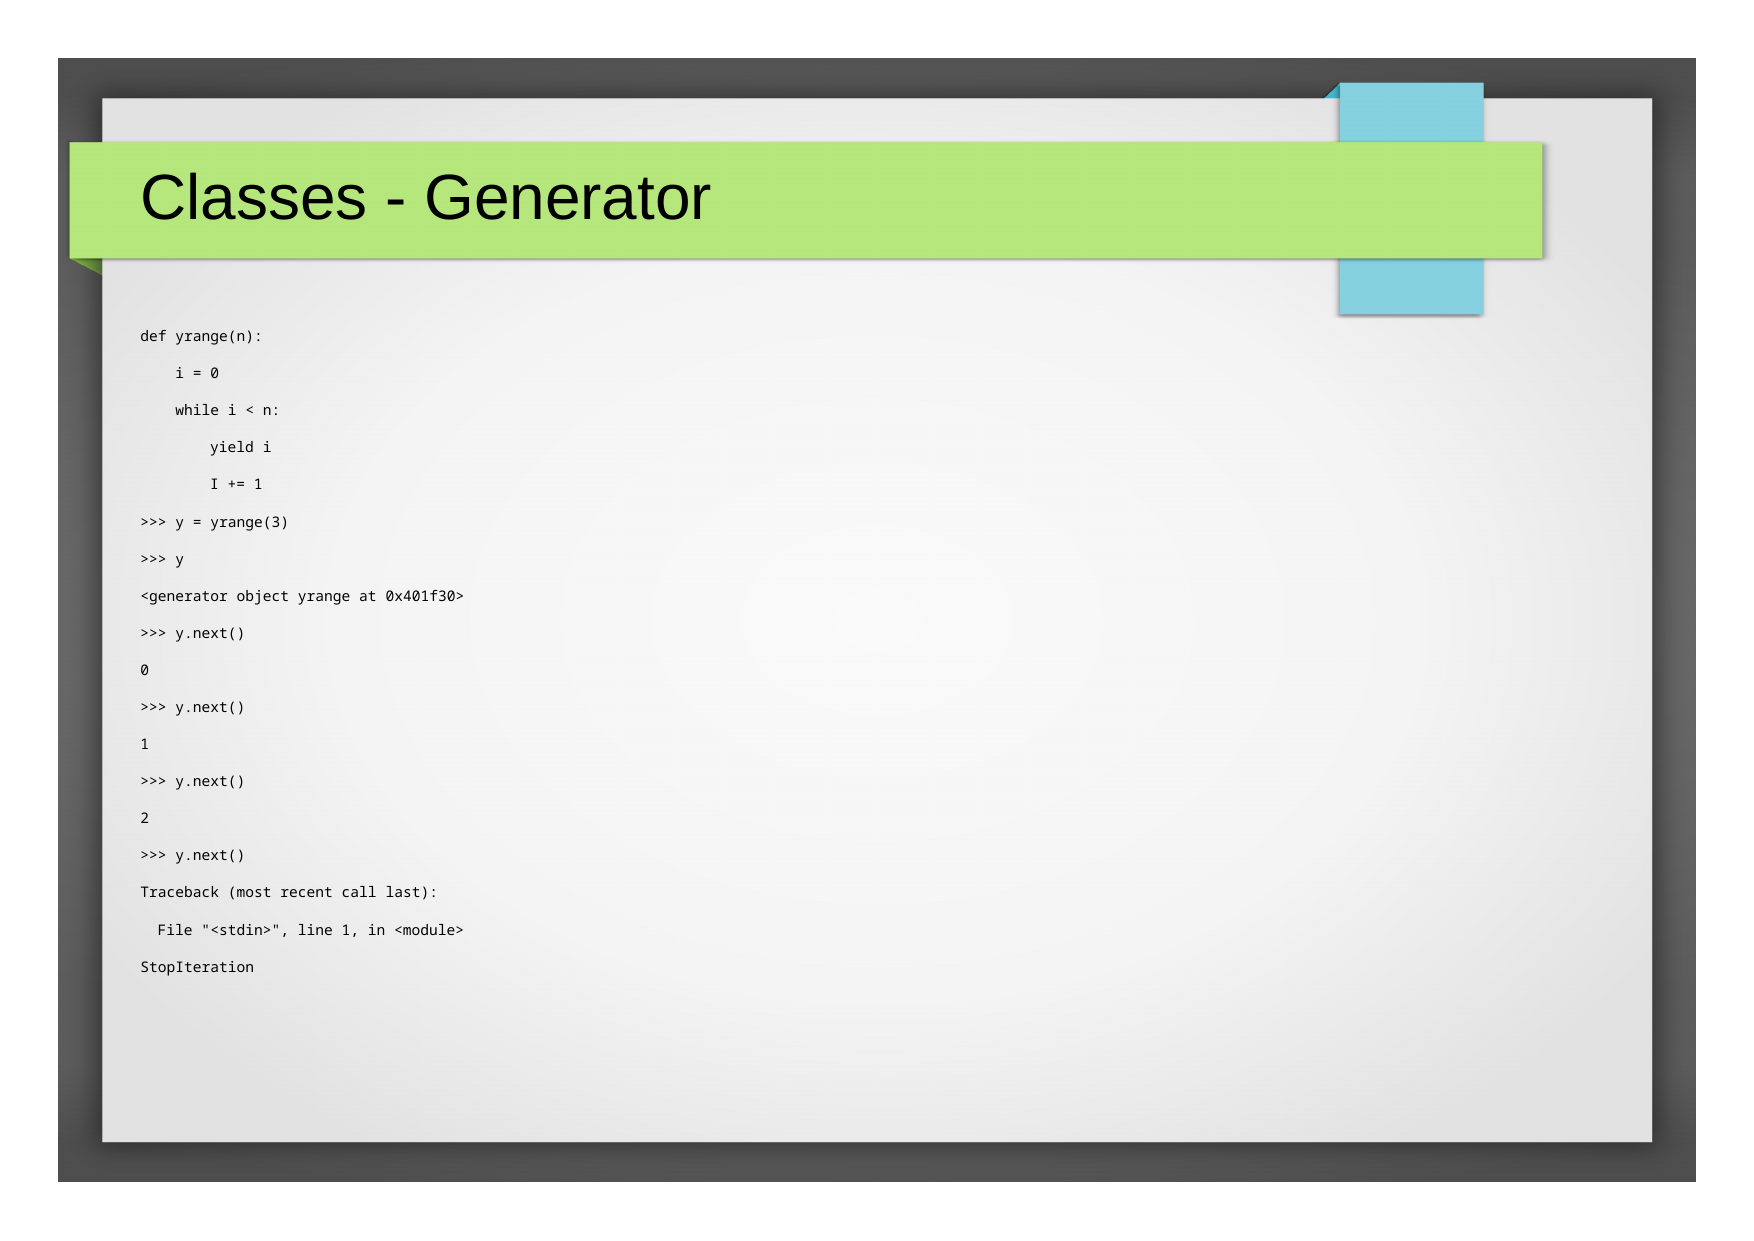

# Classes - Generator
def yrange(n):
 i = 0
 while i < n:
 yield i
 I += 1
>>> y = yrange(3)
>>> y
<generator object yrange at 0x401f30>
>>> y.next()
0
>>> y.next()
1
>>> y.next()
2
>>> y.next()
Traceback (most recent call last):
 File "<stdin>", line 1, in <module>
StopIteration